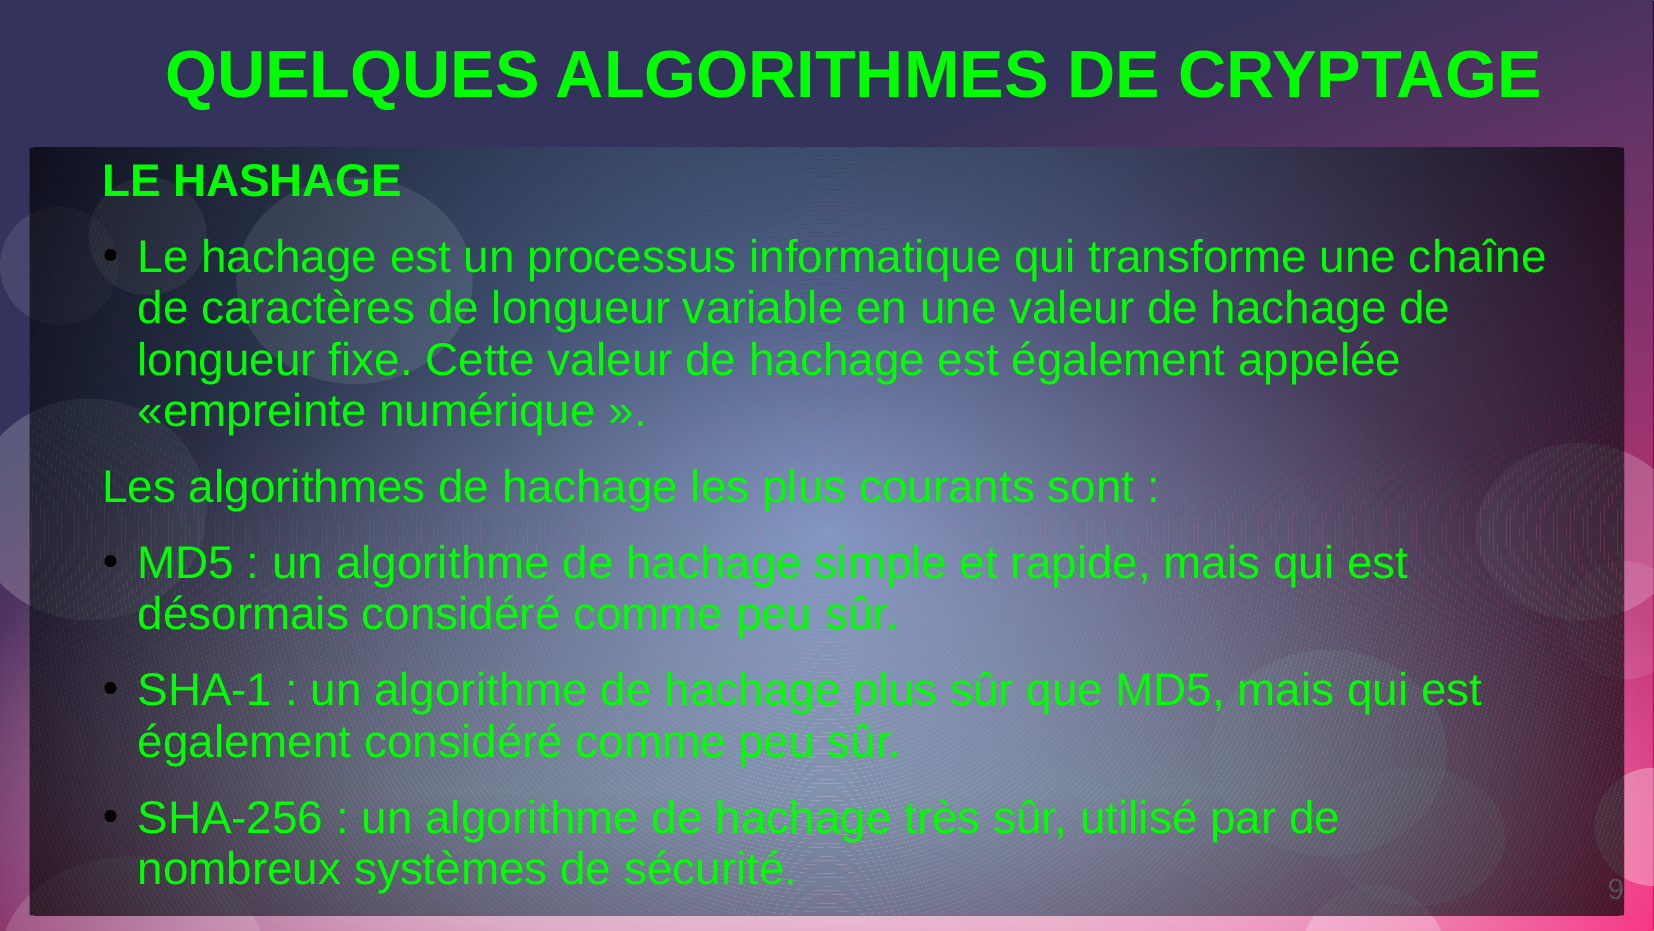

# Quelques algorithmes de cryptage
LE HASHAGE
Le hachage est un processus informatique qui transforme une chaîne de caractères de longueur variable en une valeur de hachage de longueur fixe. Cette valeur de hachage est également appelée «empreinte numérique ».
Les algorithmes de hachage les plus courants sont :
MD5 : un algorithme de hachage simple et rapide, mais qui est désormais considéré comme peu sûr.
SHA-1 : un algorithme de hachage plus sûr que MD5, mais qui est également considéré comme peu sûr.
SHA-256 : un algorithme de hachage très sûr, utilisé par de nombreux systèmes de sécurité.